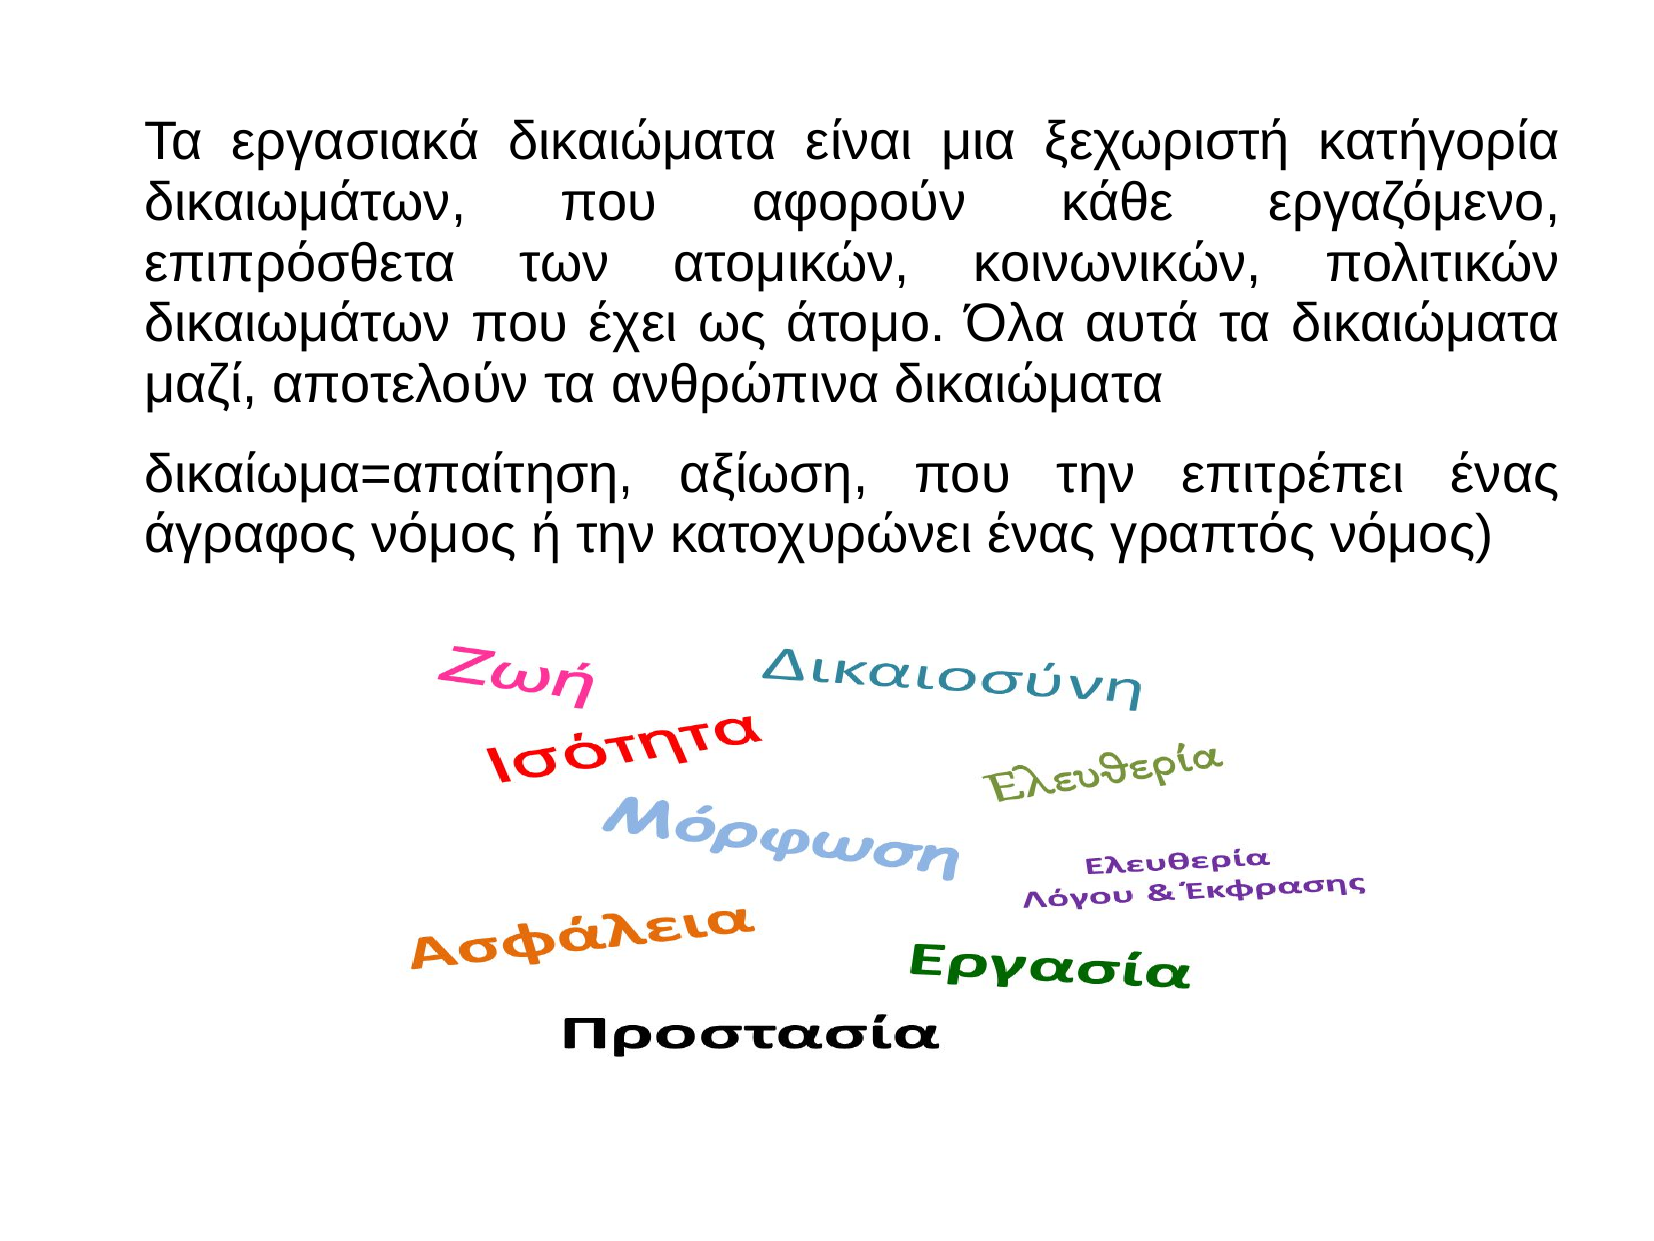

# Τα εργασιακά δικαιώματα είναι μια ξεχωριστή κατήγορία δικαιωμάτων, που αφορούν κάθε εργαζόμενο, επιπρόσθετα των ατομικών, κοινωνικών, πολιτικών δικαιωμάτων που έχει ως άτομο. Όλα αυτά τα δικαιώματα μαζί, αποτελούν τα ανθρώπινα δικαιώματα
δικαίωμα=απαίτηση, αξίωση, που την επιτρέπει ένας άγραφος νόμος ή την κατοχυρώνει ένας γραπτός νόμος)